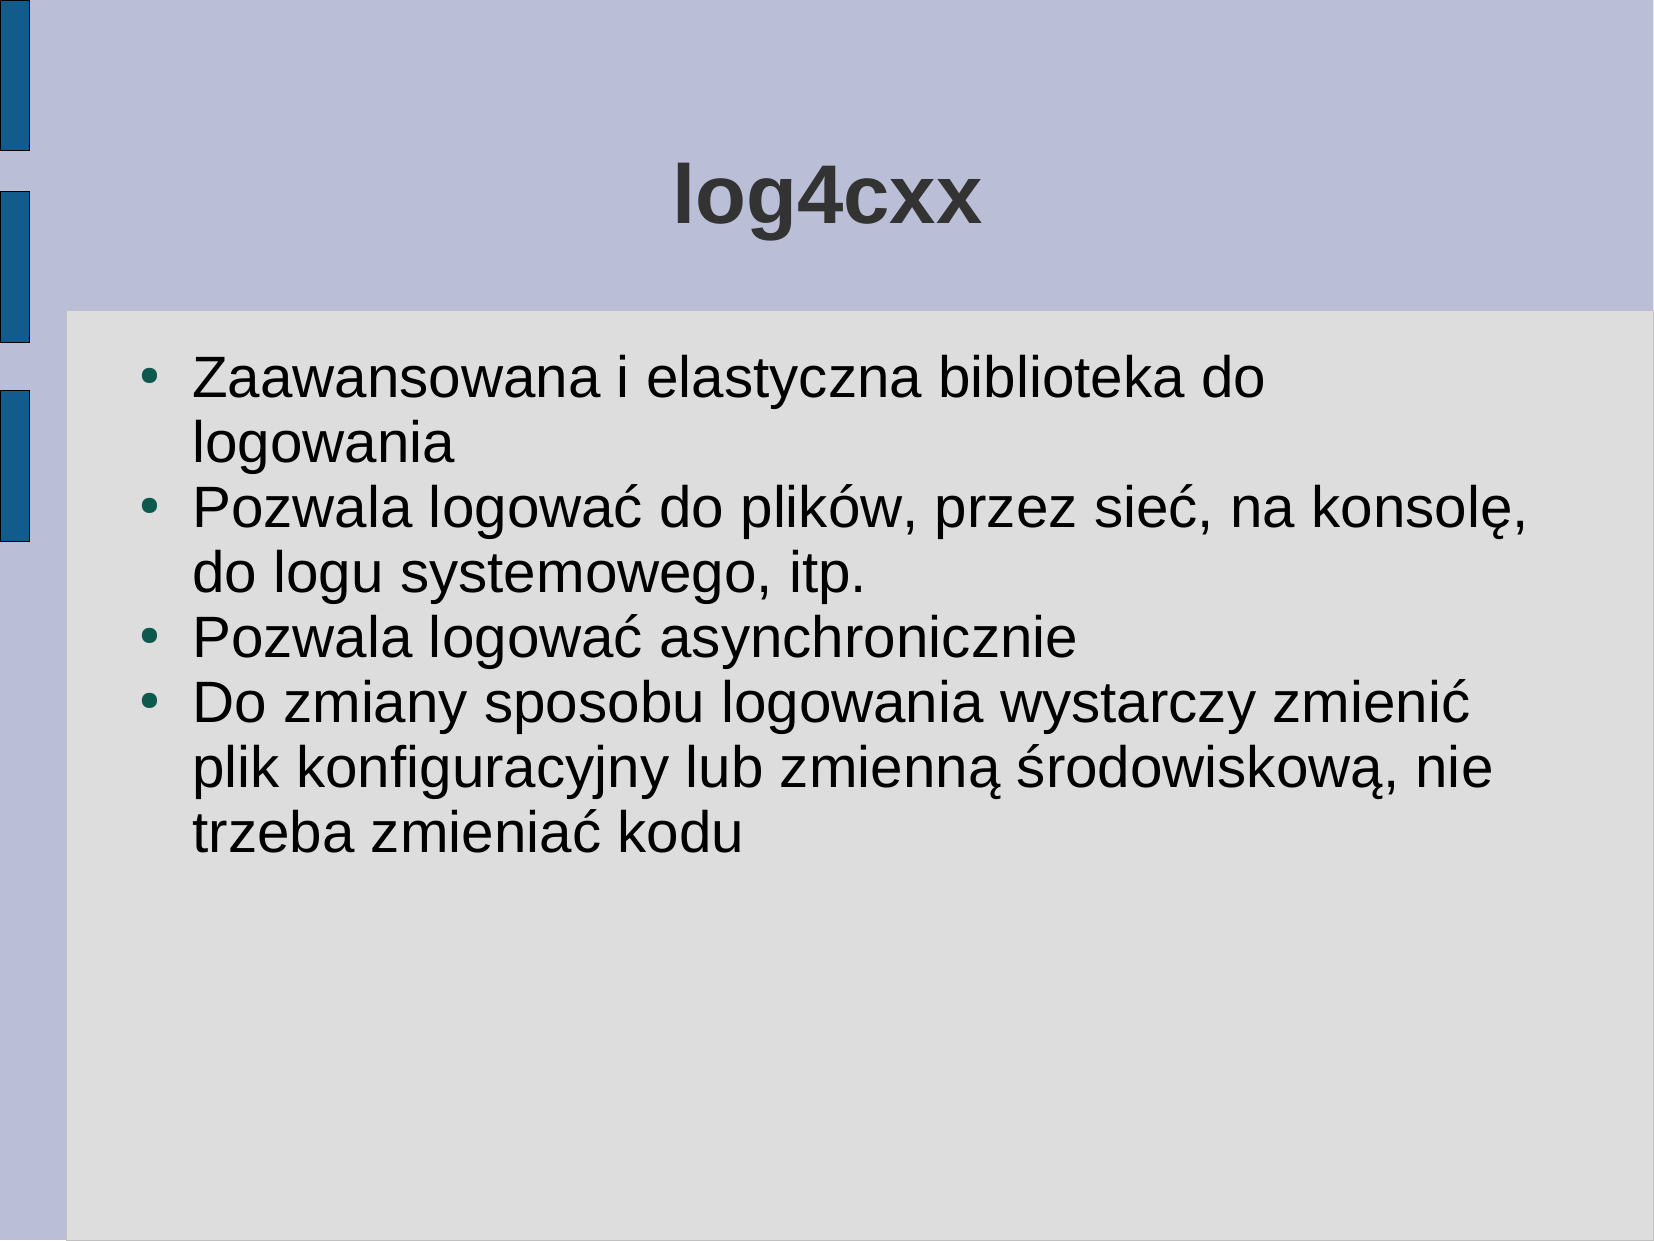

# log4cxx
Zaawansowana i elastyczna biblioteka do logowania
Pozwala logować do plików, przez sieć, na konsolę, do logu systemowego, itp.
Pozwala logować asynchronicznie
Do zmiany sposobu logowania wystarczy zmienić plik konfiguracyjny lub zmienną środowiskową, nie trzeba zmieniać kodu